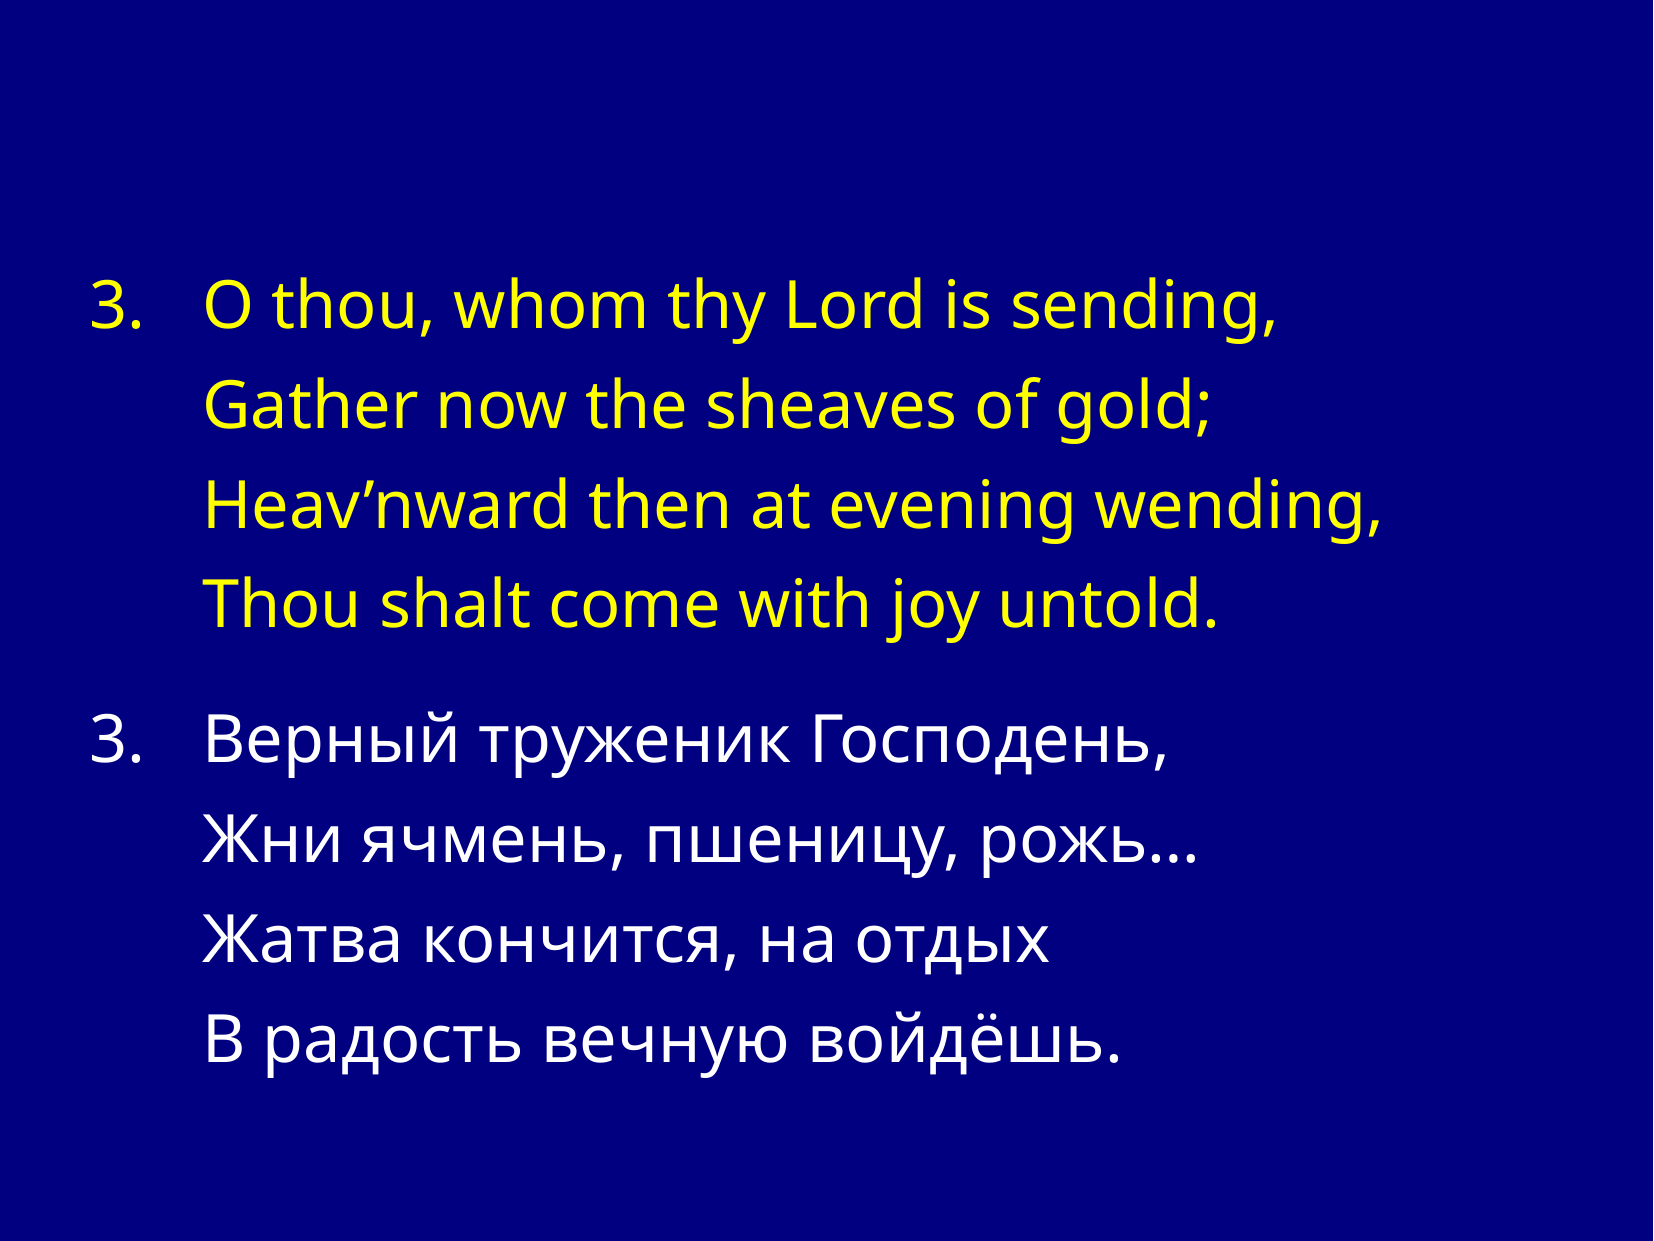

3.	O thou, whom thy Lord is sending,
	Gather now the sheaves of gold;
	Heav’nward then at evening wending,
	Thou shalt come with joy untold.
3.	Верный труженик Господень,
	Жни ячмень, пшеницу, рожь…
	Жатва кончится, на отдых
	В радость вечную войдёшь.